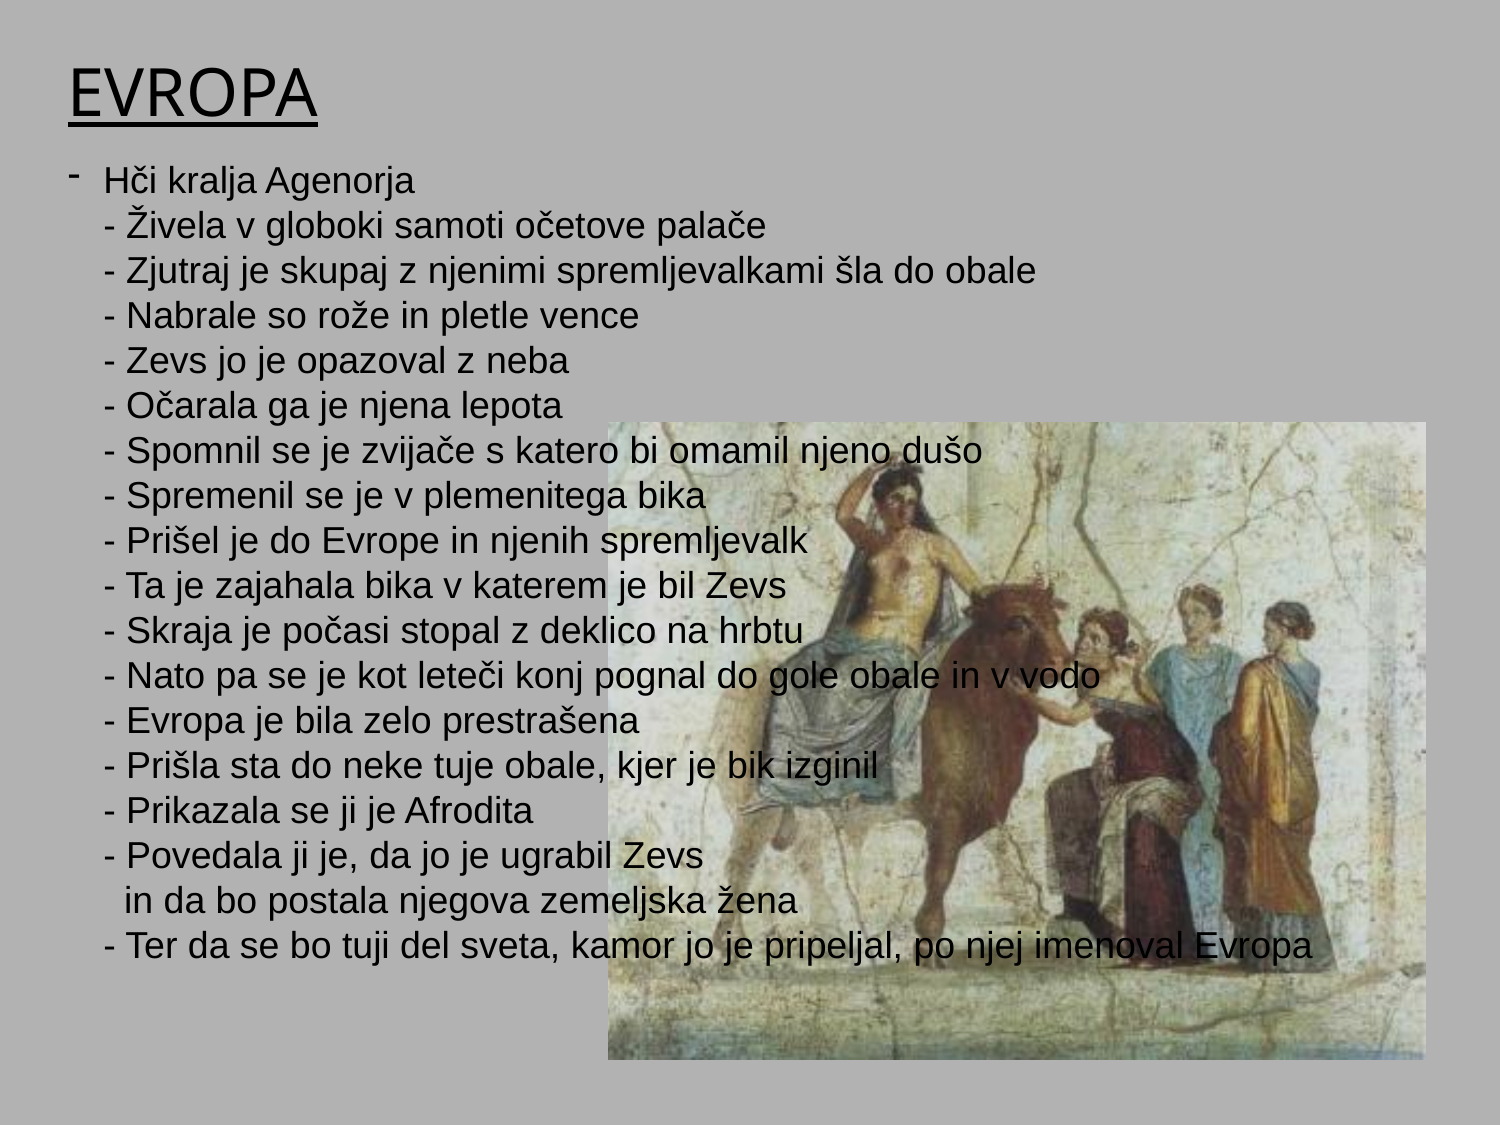

EVROPA
Hči kralja Agenorja
- Živela v globoki samoti očetove palače
- Zjutraj je skupaj z njenimi spremljevalkami šla do obale
- Nabrale so rože in pletle vence
- Zevs jo je opazoval z neba
- Očarala ga je njena lepota
- Spomnil se je zvijače s katero bi omamil njeno dušo
- Spremenil se je v plemenitega bika
- Prišel je do Evrope in njenih spremljevalk
- Ta je zajahala bika v katerem je bil Zevs
- Skraja je počasi stopal z deklico na hrbtu
- Nato pa se je kot leteči konj pognal do gole obale in v vodo
- Evropa je bila zelo prestrašena
- Prišla sta do neke tuje obale, kjer je bik izginil
- Prikazala se ji je Afrodita
- Povedala ji je, da jo je ugrabil Zevs
 in da bo postala njegova zemeljska žena
- Ter da se bo tuji del sveta, kamor jo je pripeljal, po njej imenoval Evropa